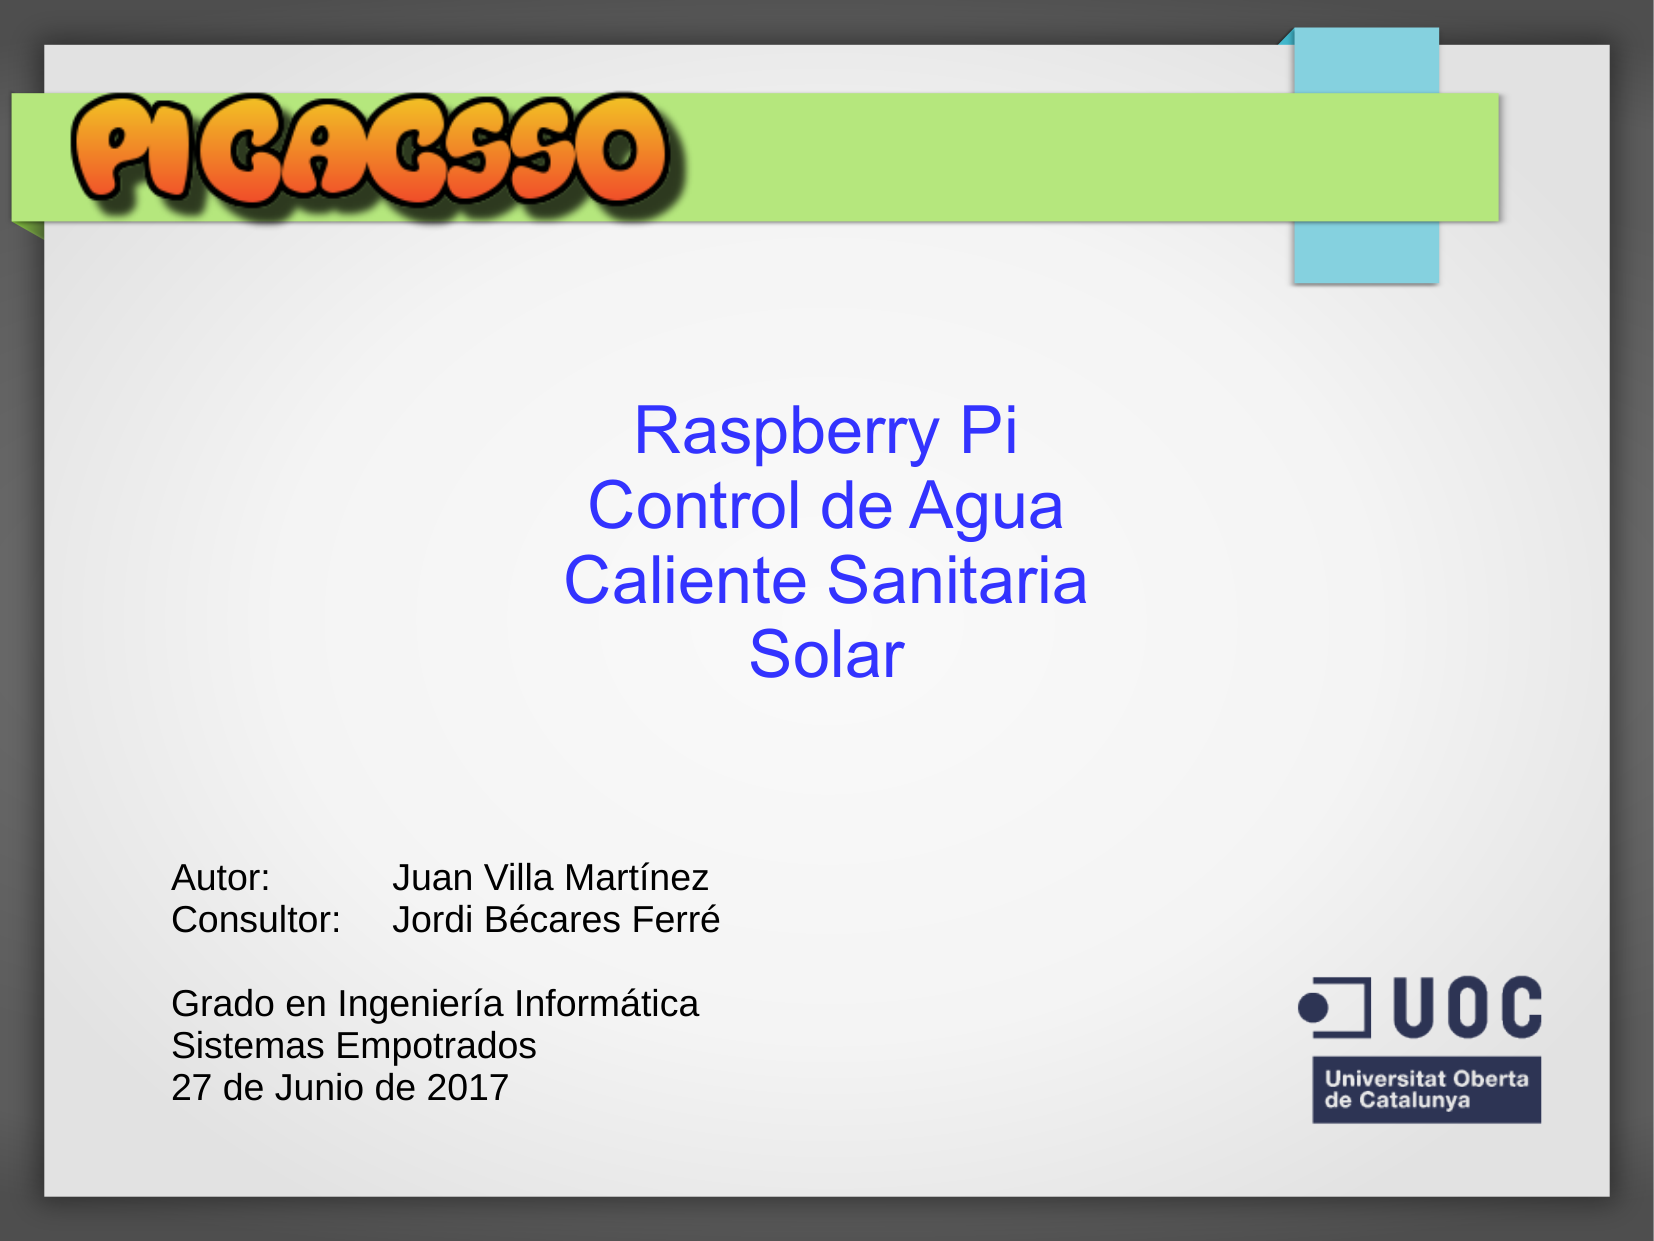

#
Raspberry Pi
Control de Agua
Caliente Sanitaria
Solar
Autor: 		Juan Villa Martínez
Consultor:	Jordi Bécares Ferré
Grado en Ingeniería Informática
Sistemas Empotrados
27 de Junio de 2017